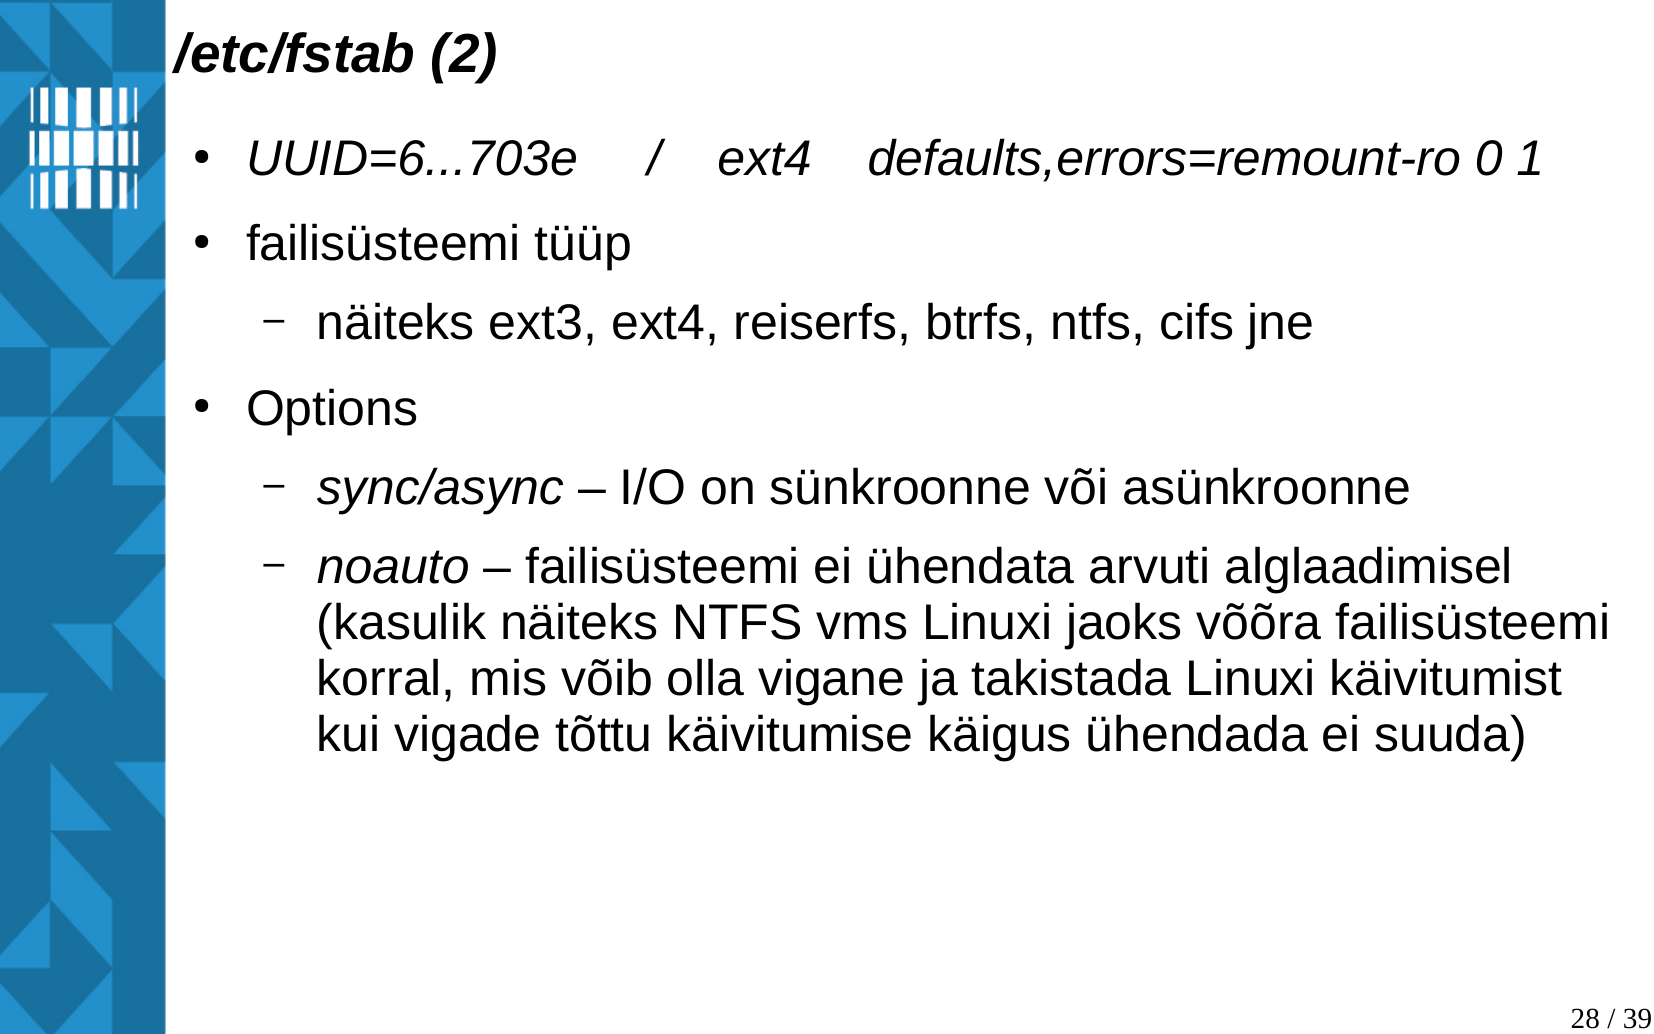

# /etc/fstab (2)
UUID=6...703e / ext4 defaults,errors=remount-ro 0 1
failisüsteemi tüüp
näiteks ext3, ext4, reiserfs, btrfs, ntfs, cifs jne
Options
sync/async – I/O on sünkroonne või asünkroonne
noauto – failisüsteemi ei ühendata arvuti alglaadimisel (kasulik näiteks NTFS vms Linuxi jaoks võõra failisüsteemi korral, mis võib olla vigane ja takistada Linuxi käivitumist kui vigade tõttu käivitumise käigus ühendada ei suuda)
28